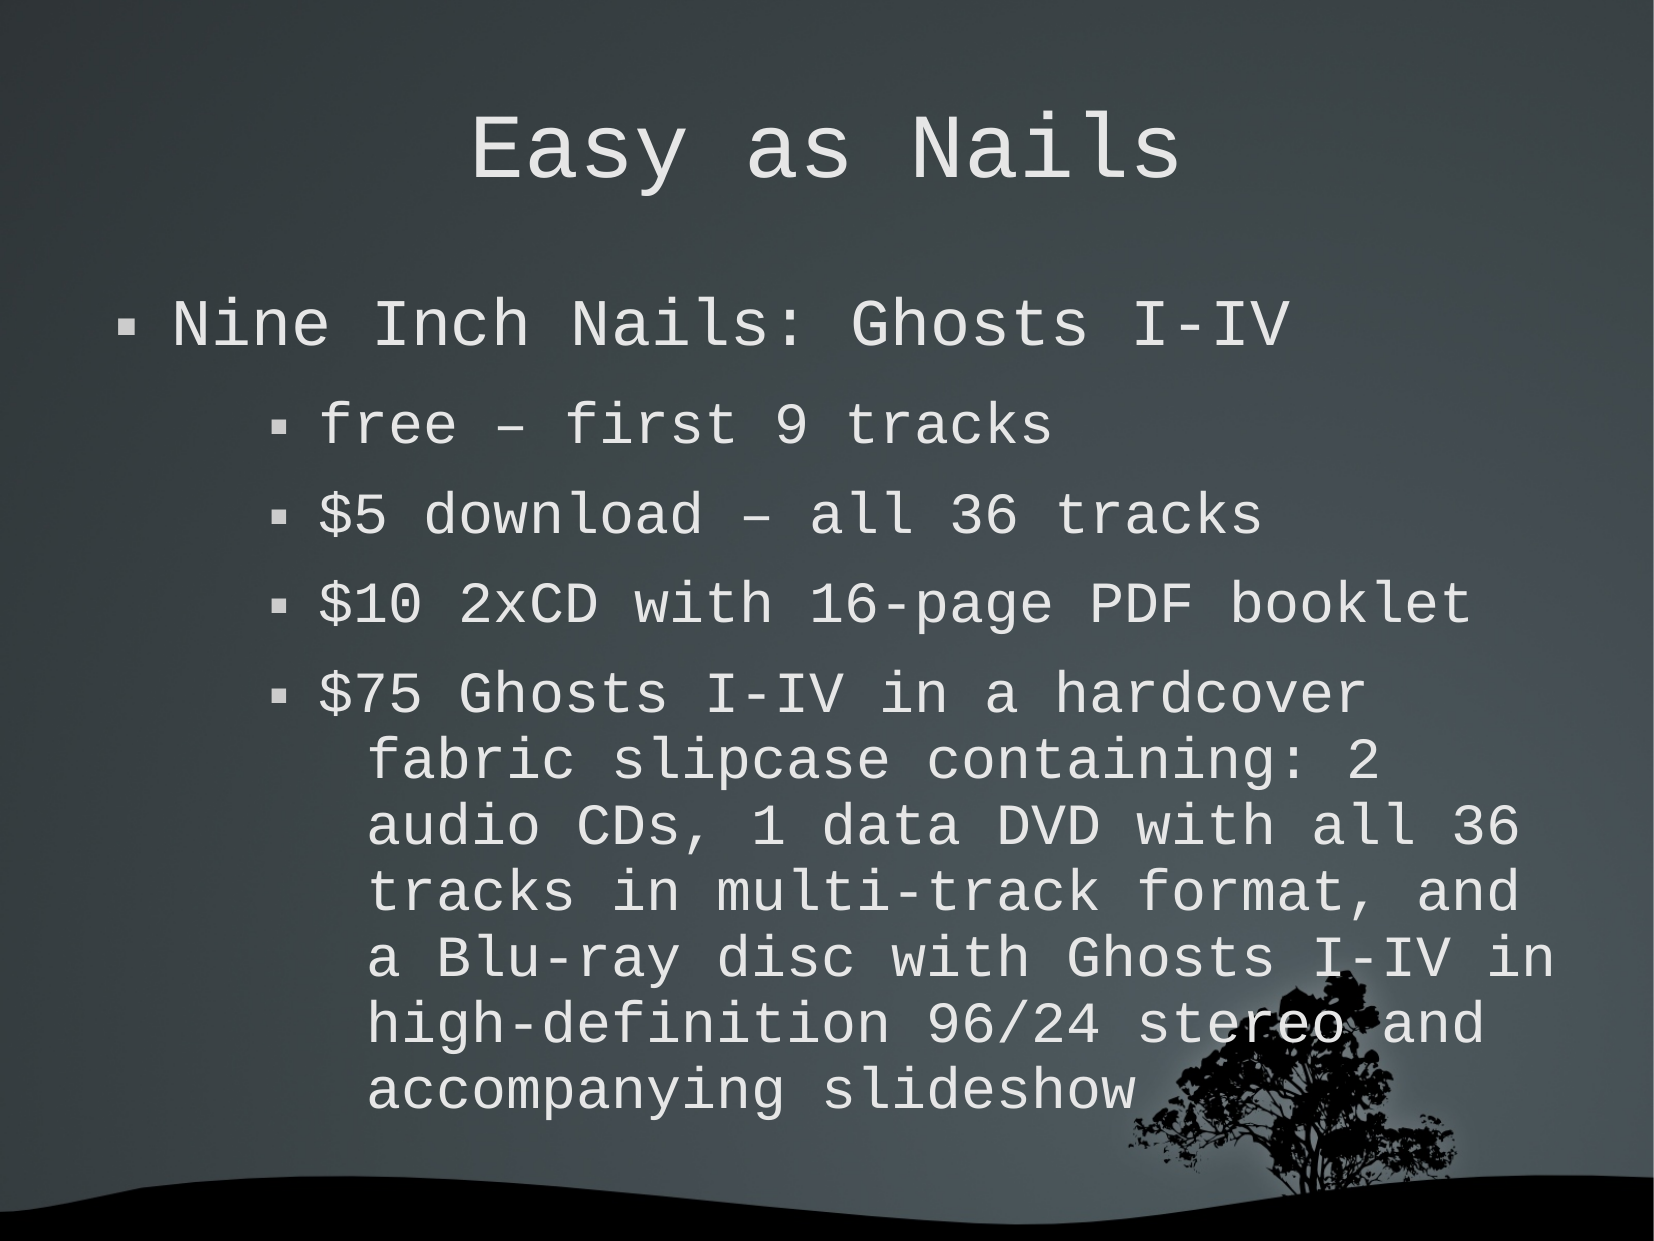

# Easy as Nails
Nine Inch Nails: Ghosts I-IV
free – first 9 tracks
$5 download – all 36 tracks
$10 2xCD with 16-page PDF booklet
$75 Ghosts I-IV in a hardcover fabric slipcase containing: 2 audio CDs, 1 data DVD with all 36 tracks in multi-track format, and a Blu-ray disc with Ghosts I-IV in high-definition 96/24 stereo and accompanying slideshow